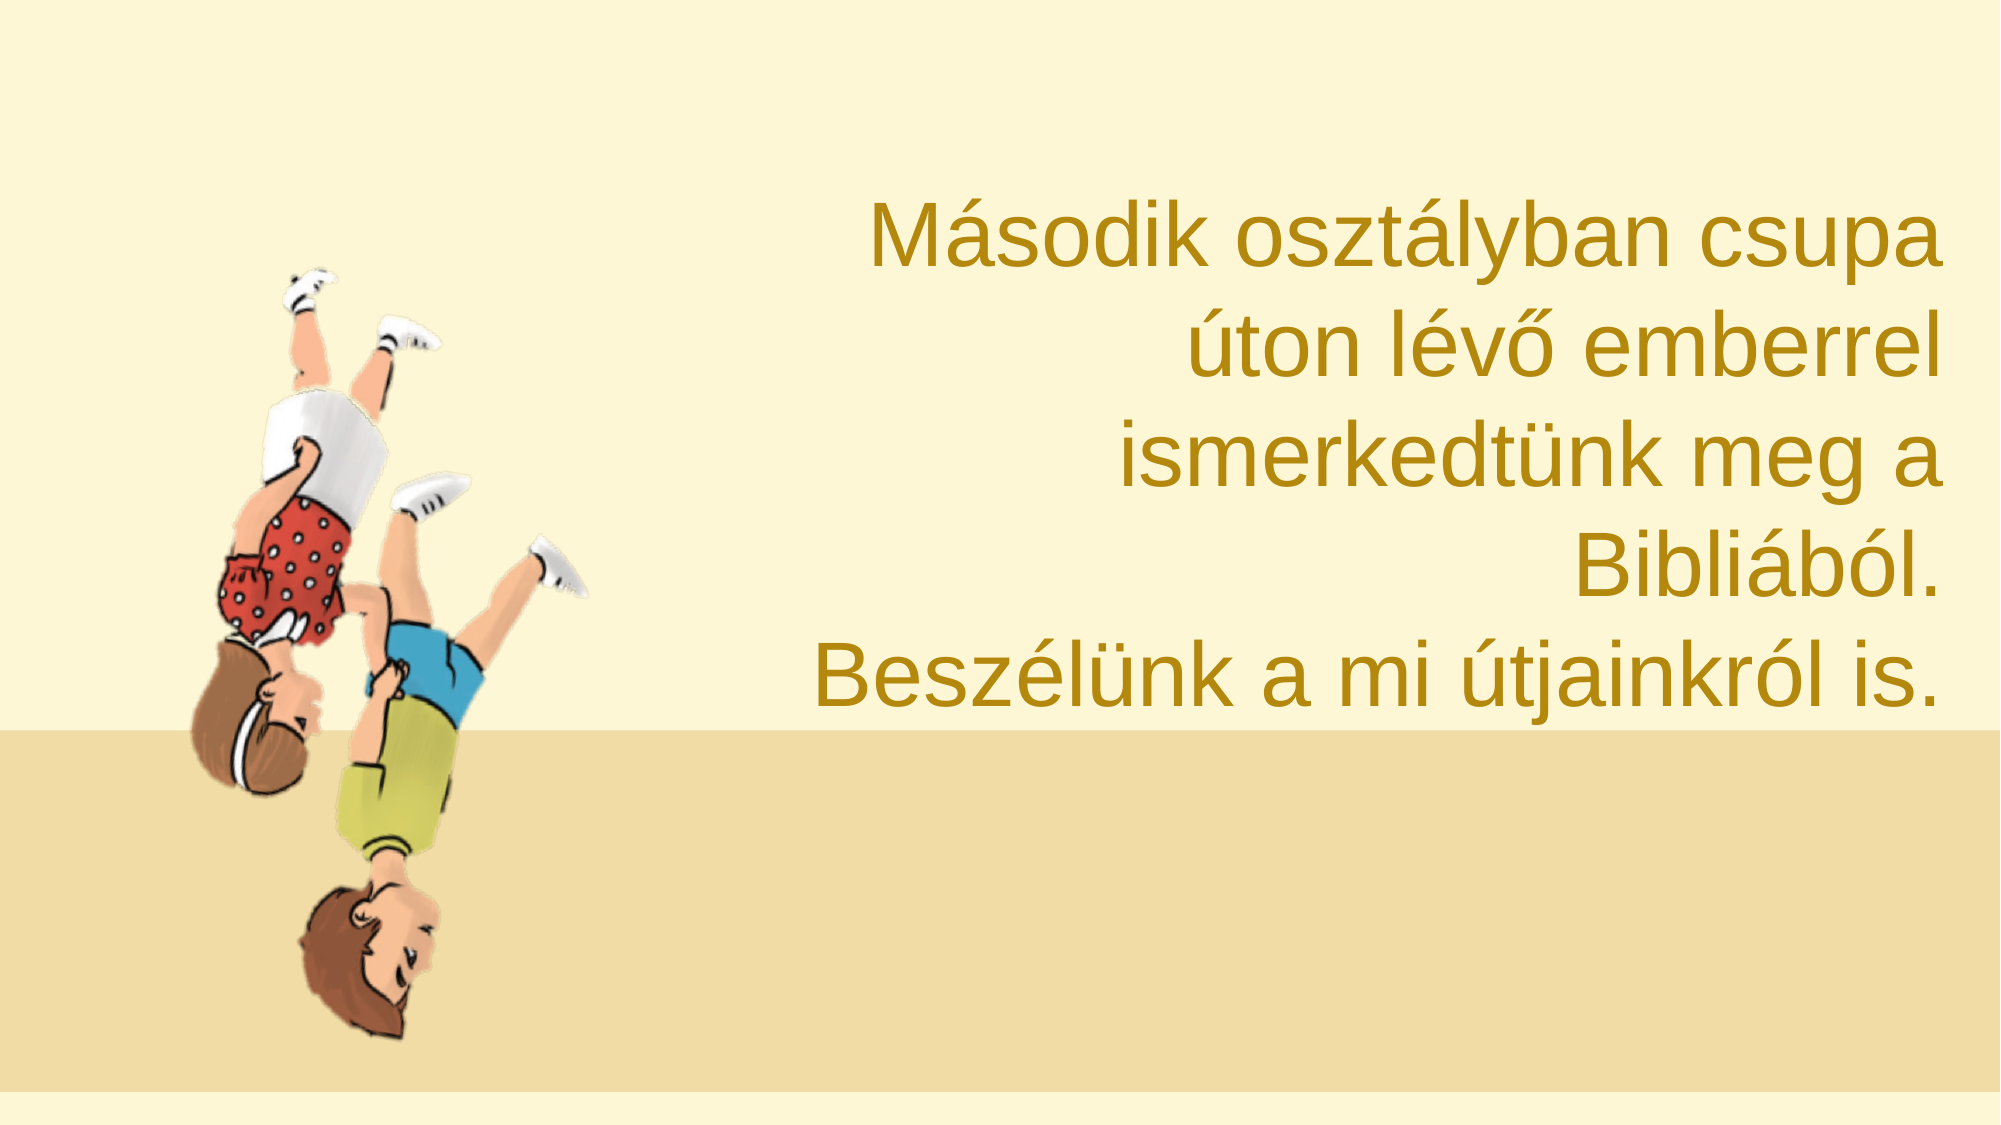

Második osztályban csupa úton lévő emberrel ismerkedtünk meg a Bibliából.
Beszélünk a mi útjainkról is.